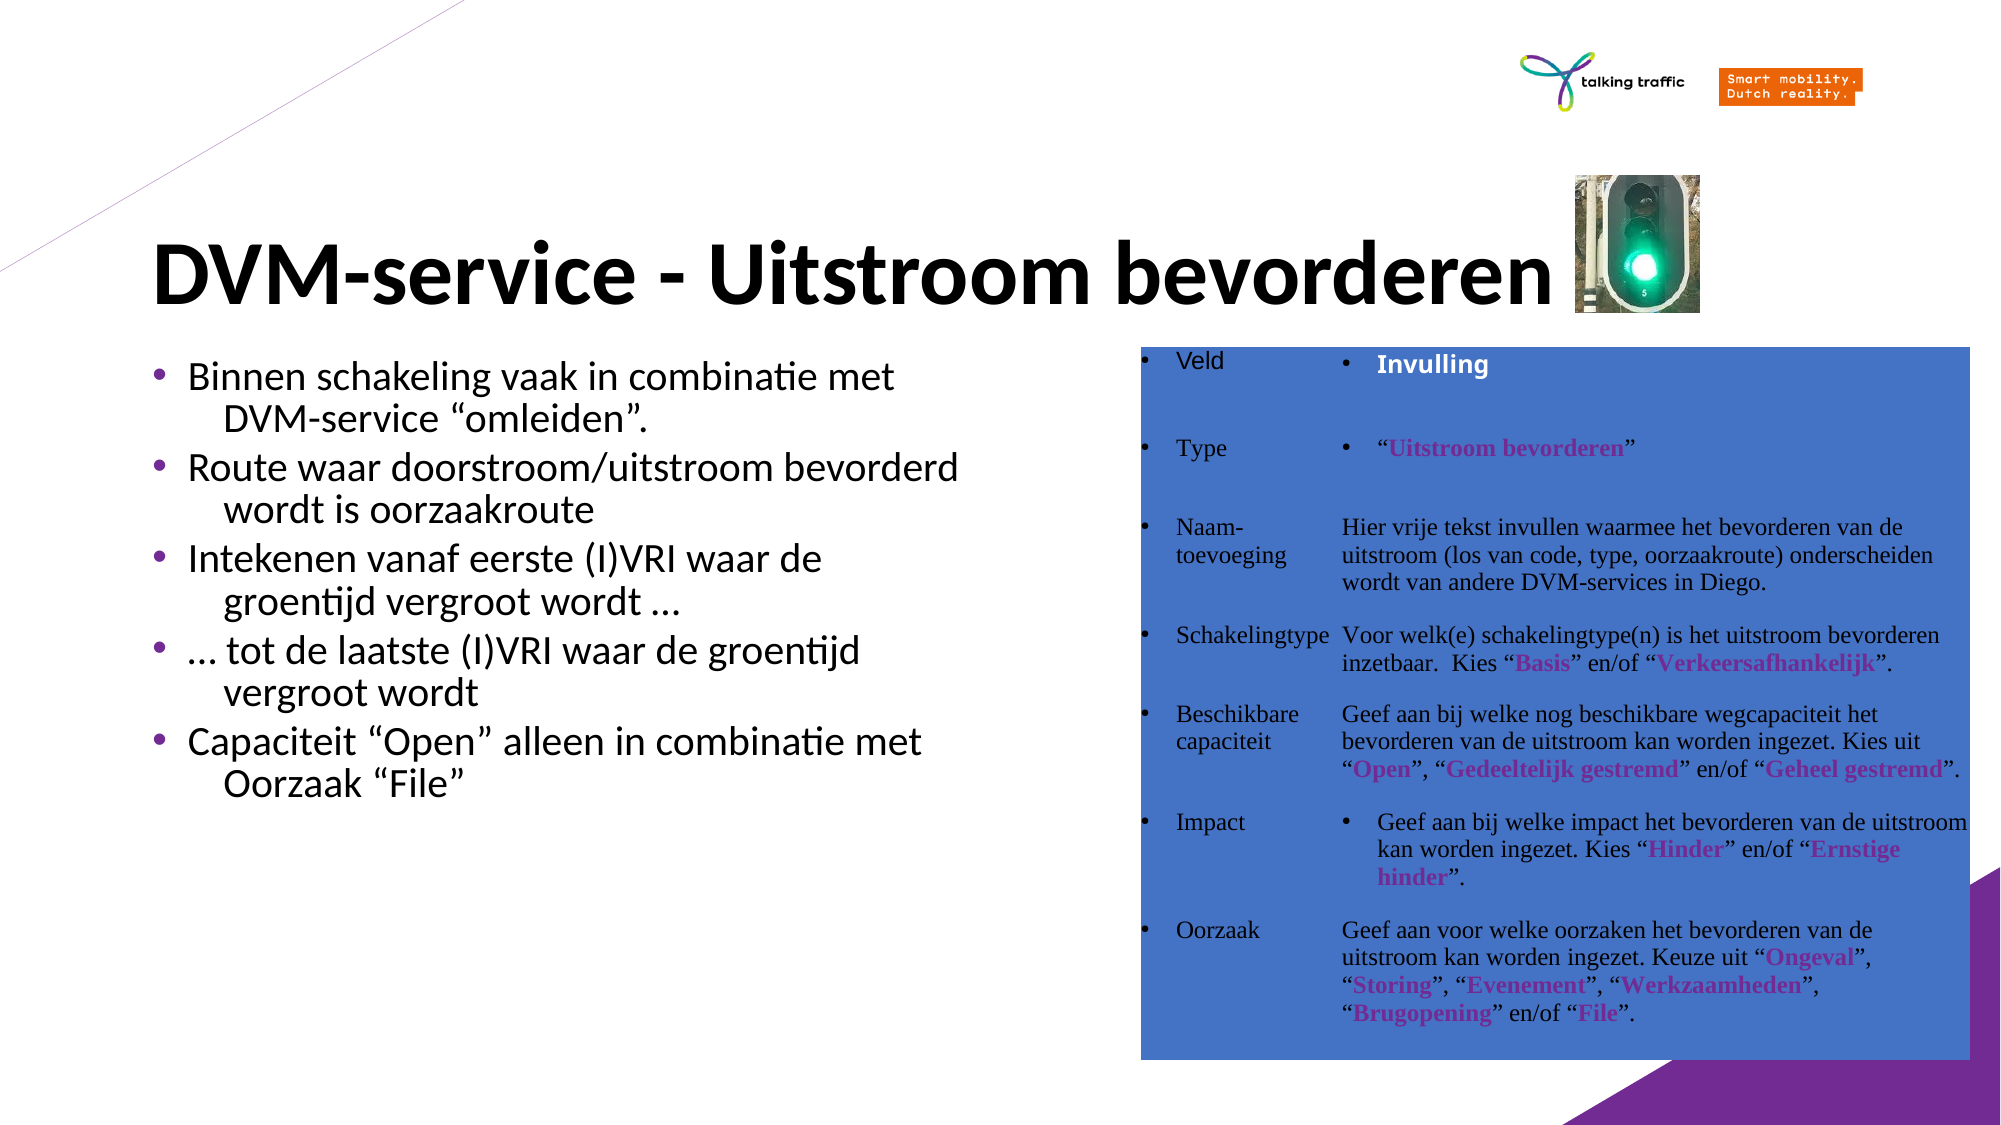

DVM-service - Uitstroom bevorderen
| Veld | Invulling |
| --- | --- |
| Type | “Uitstroom bevorderen” |
| Naam-toevoeging | Hier vrije tekst invullen waarmee het bevorderen van de uitstroom (los van code, type, oorzaakroute) onderscheiden wordt van andere DVM-services in Diego. |
| Schakelingtype | Voor welk(e) schakelingtype(n) is het uitstroom bevorderen inzetbaar. Kies “Basis” en/of “Verkeersafhankelijk”. |
| Beschikbare capaciteit | Geef aan bij welke nog beschikbare wegcapaciteit het bevorderen van de uitstroom kan worden ingezet. Kies uit “Open”, “Gedeeltelijk gestremd” en/of “Geheel gestremd”. |
| Impact | Geef aan bij welke impact het bevorderen van de uitstroom kan worden ingezet. Kies “Hinder” en/of “Ernstige hinder”. |
| Oorzaak | Geef aan voor welke oorzaken het bevorderen van de uitstroom kan worden ingezet. Keuze uit “Ongeval”, “Storing”, “Evenement”, “Werkzaamheden”, “Brugopening” en/of “File”. |
# Binnen schakeling vaak in combinatie met DVM-service “omleiden”.
Route waar doorstroom/uitstroom bevorderd wordt is oorzaakroute
Intekenen vanaf eerste (I)VRI waar de groentijd vergroot wordt …
… tot de laatste (I)VRI waar de groentijd vergroot wordt
Capaciteit “Open” alleen in combinatie met Oorzaak “File”
55